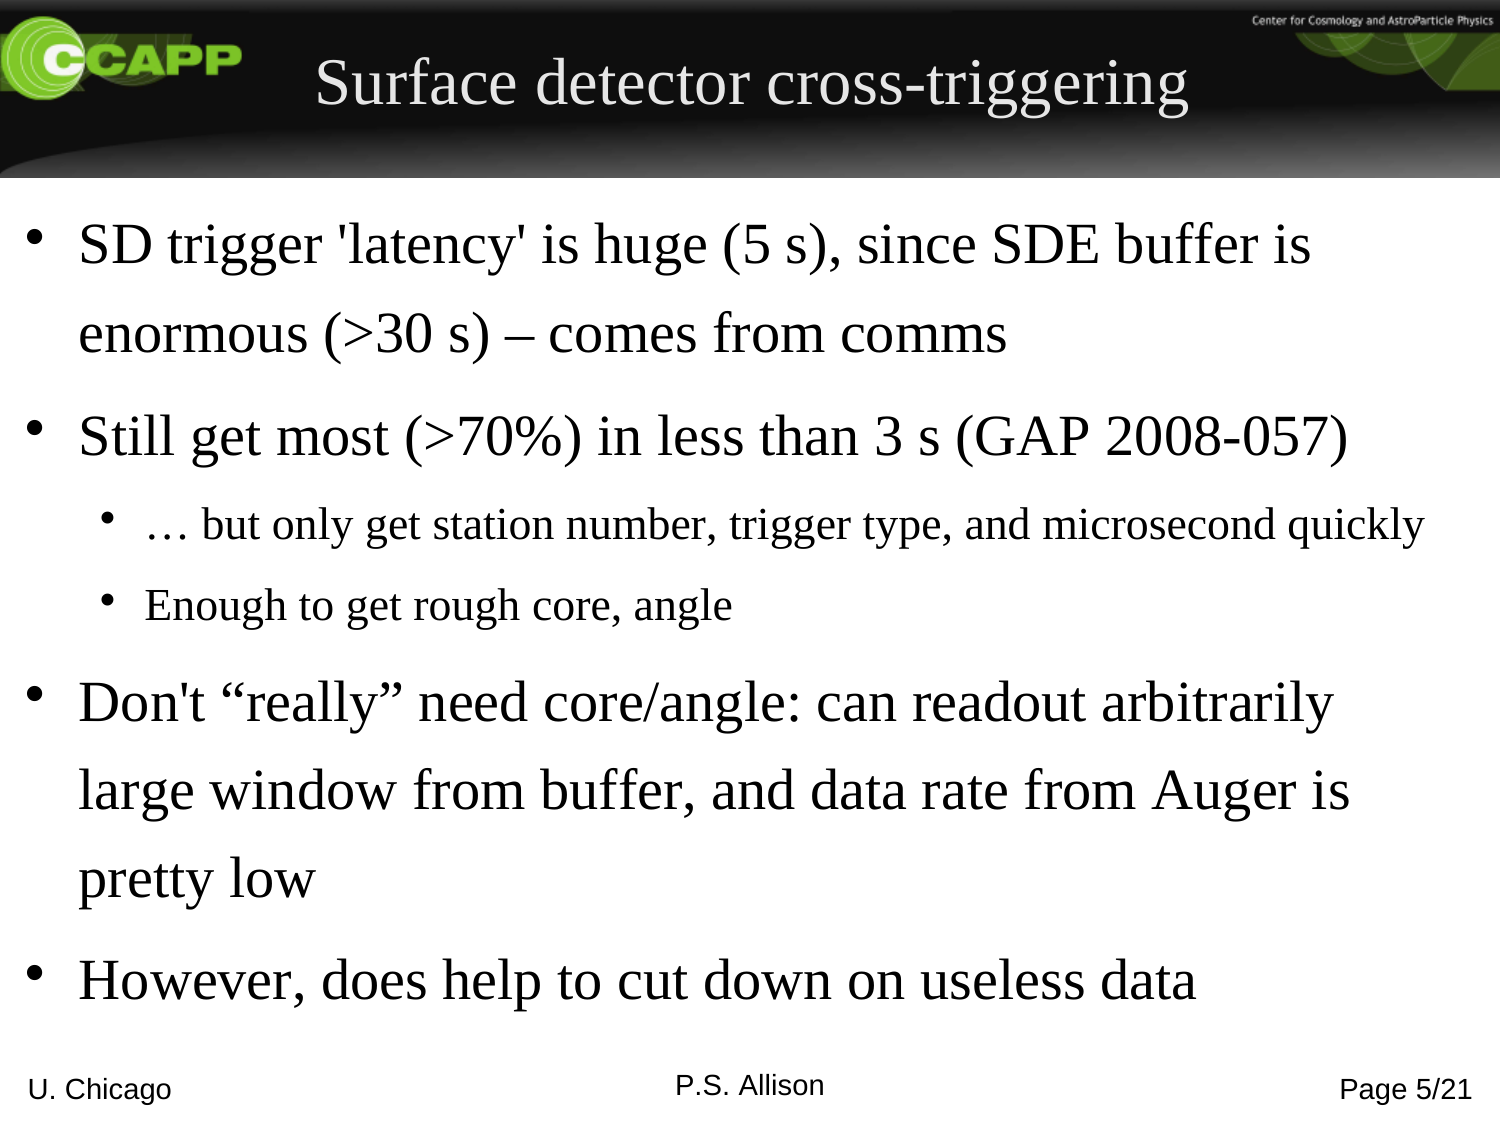

# Surface detector cross-triggering
SD trigger 'latency' is huge (5 s), since SDE buffer is enormous (>30 s) – comes from comms
Still get most (>70%) in less than 3 s (GAP 2008-057)
… but only get station number, trigger type, and microsecond quickly
Enough to get rough core, angle
Don't “really” need core/angle: can readout arbitrarily large window from buffer, and data rate from Auger is pretty low
However, does help to cut down on useless data